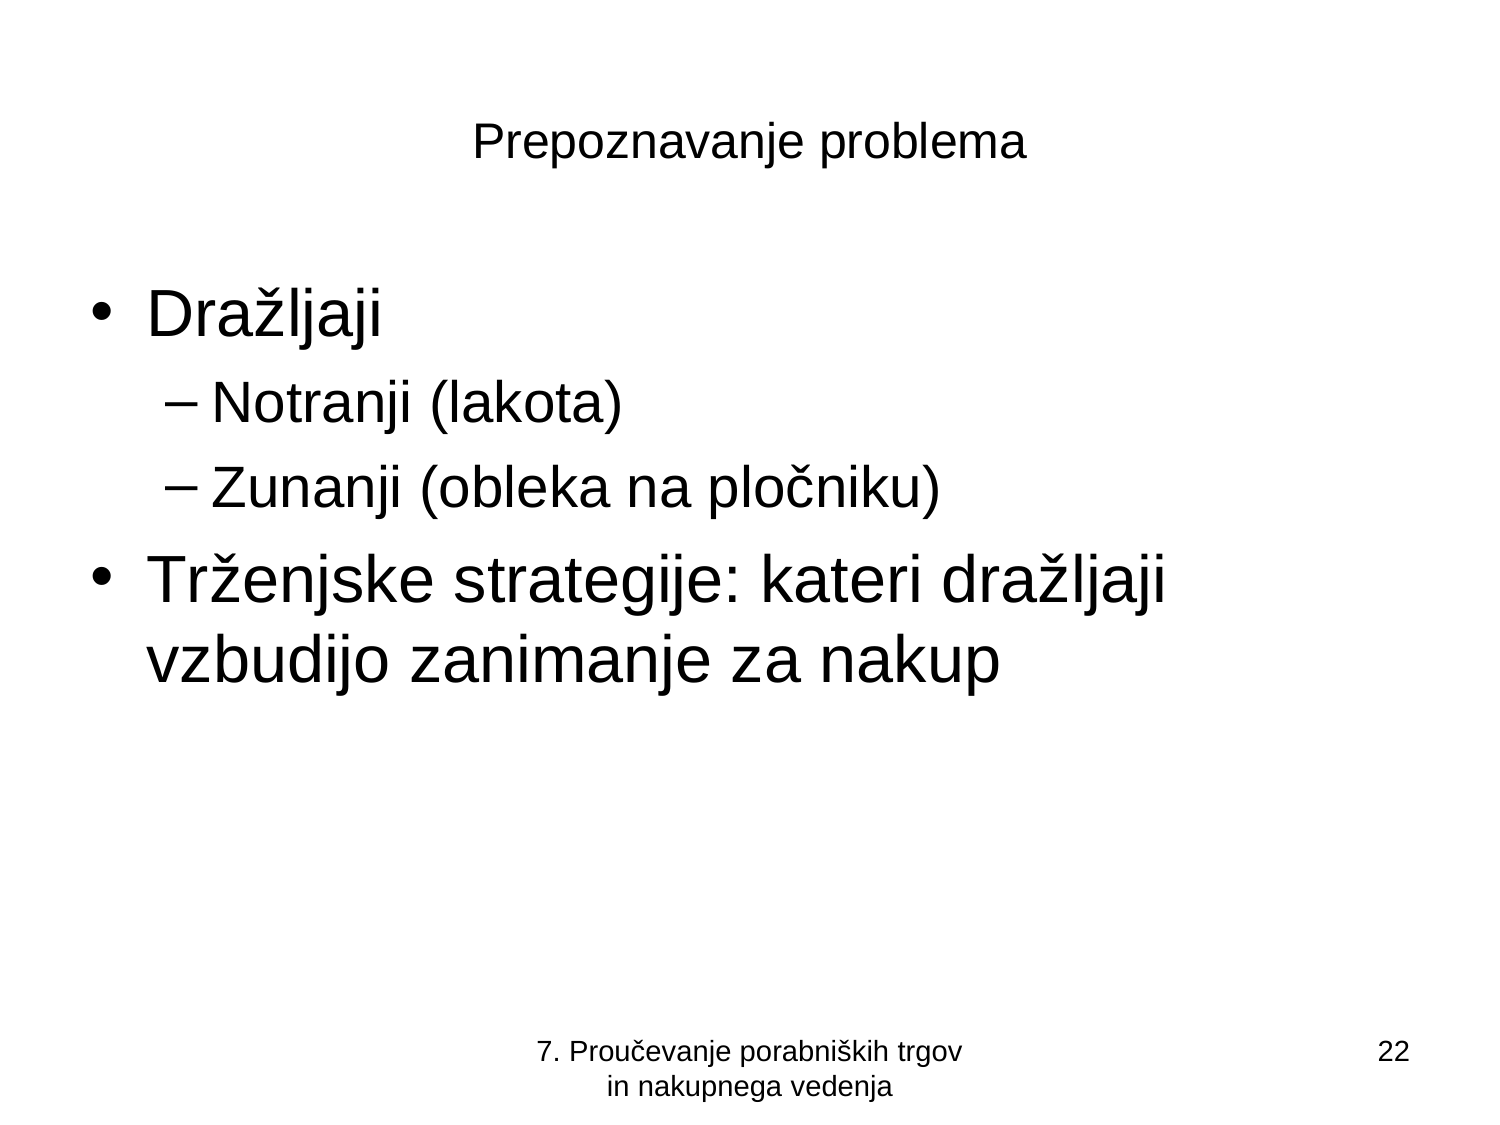

# Prepoznavanje problema
Dražljaji
Notranji (lakota)
Zunanji (obleka na pločniku)
Trženjske strategije: kateri dražljaji vzbudijo zanimanje za nakup
7. Proučevanje porabniških trgov in nakupnega vedenja